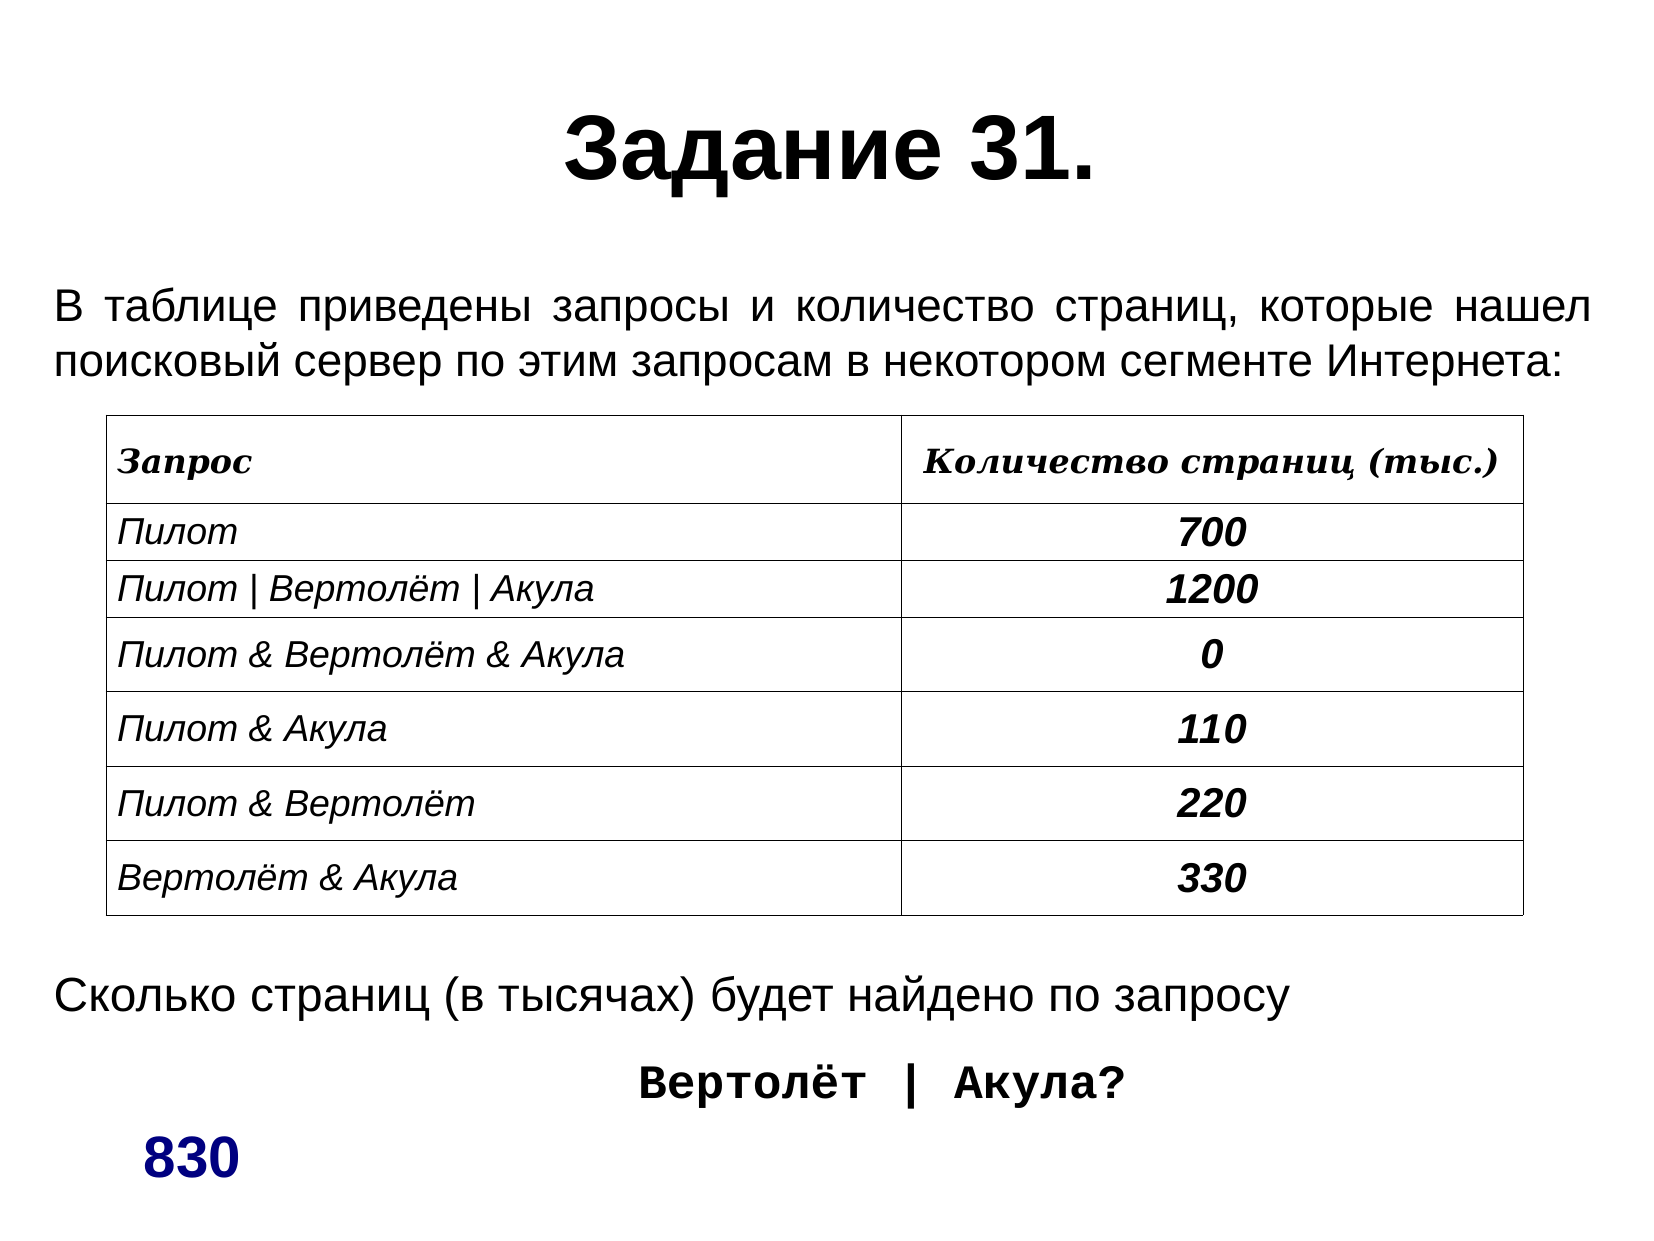

# Задание 31.
В таблице приведены запросы и количество страниц, которые нашел поисковый сервер по этим запросам в некотором сегменте Интернета:
Сколько страниц (в тысячах) будет найдено по запросу
Вертолёт | Акула?
 	 830
| Запрос | Количество страниц (тыс.) |
| --- | --- |
| Пилот | 700 |
| Пилот | Вертолёт | Акула | 1200 |
| Пилот & Вертолёт & Акула | 0 |
| Пилот & Акула | 110 |
| Пилот & Вертолёт | 220 |
| Вертолёт & Акула | 330 |